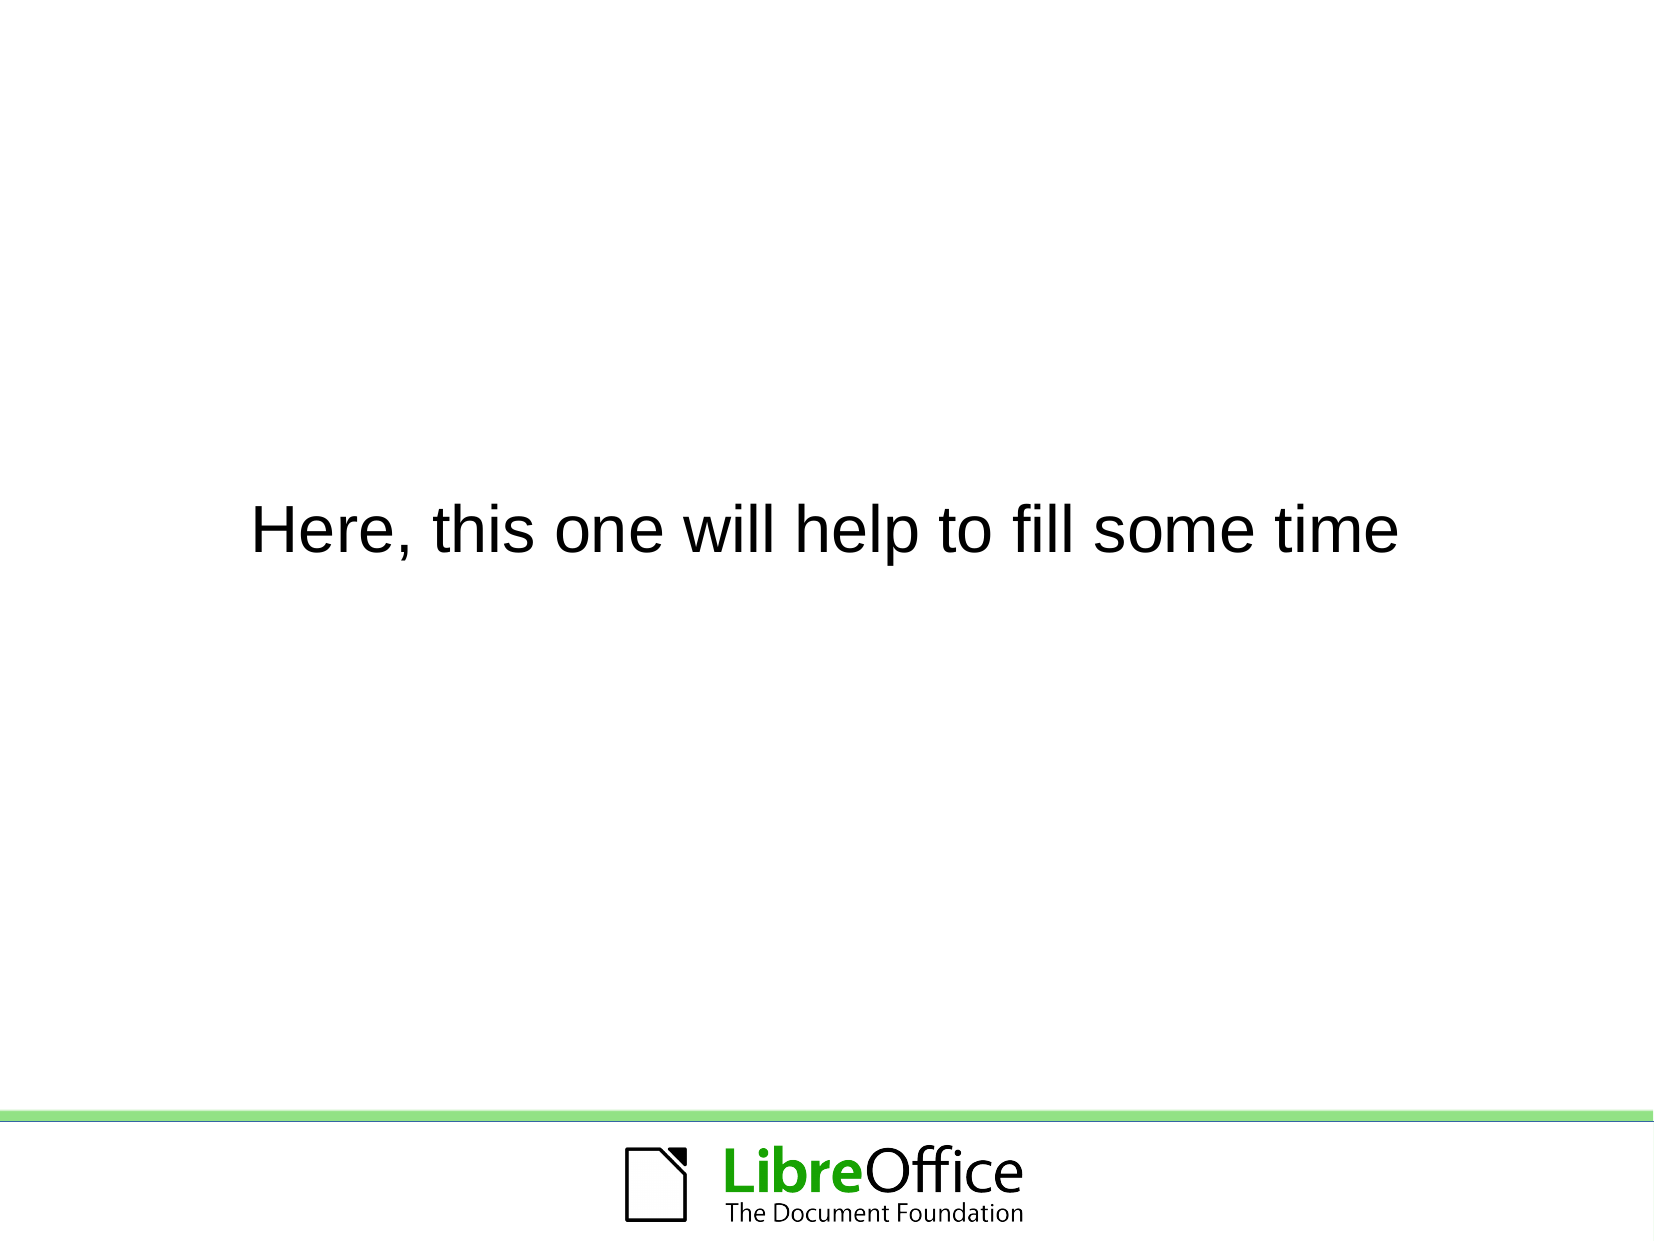

# Here, this one will help to fill some time